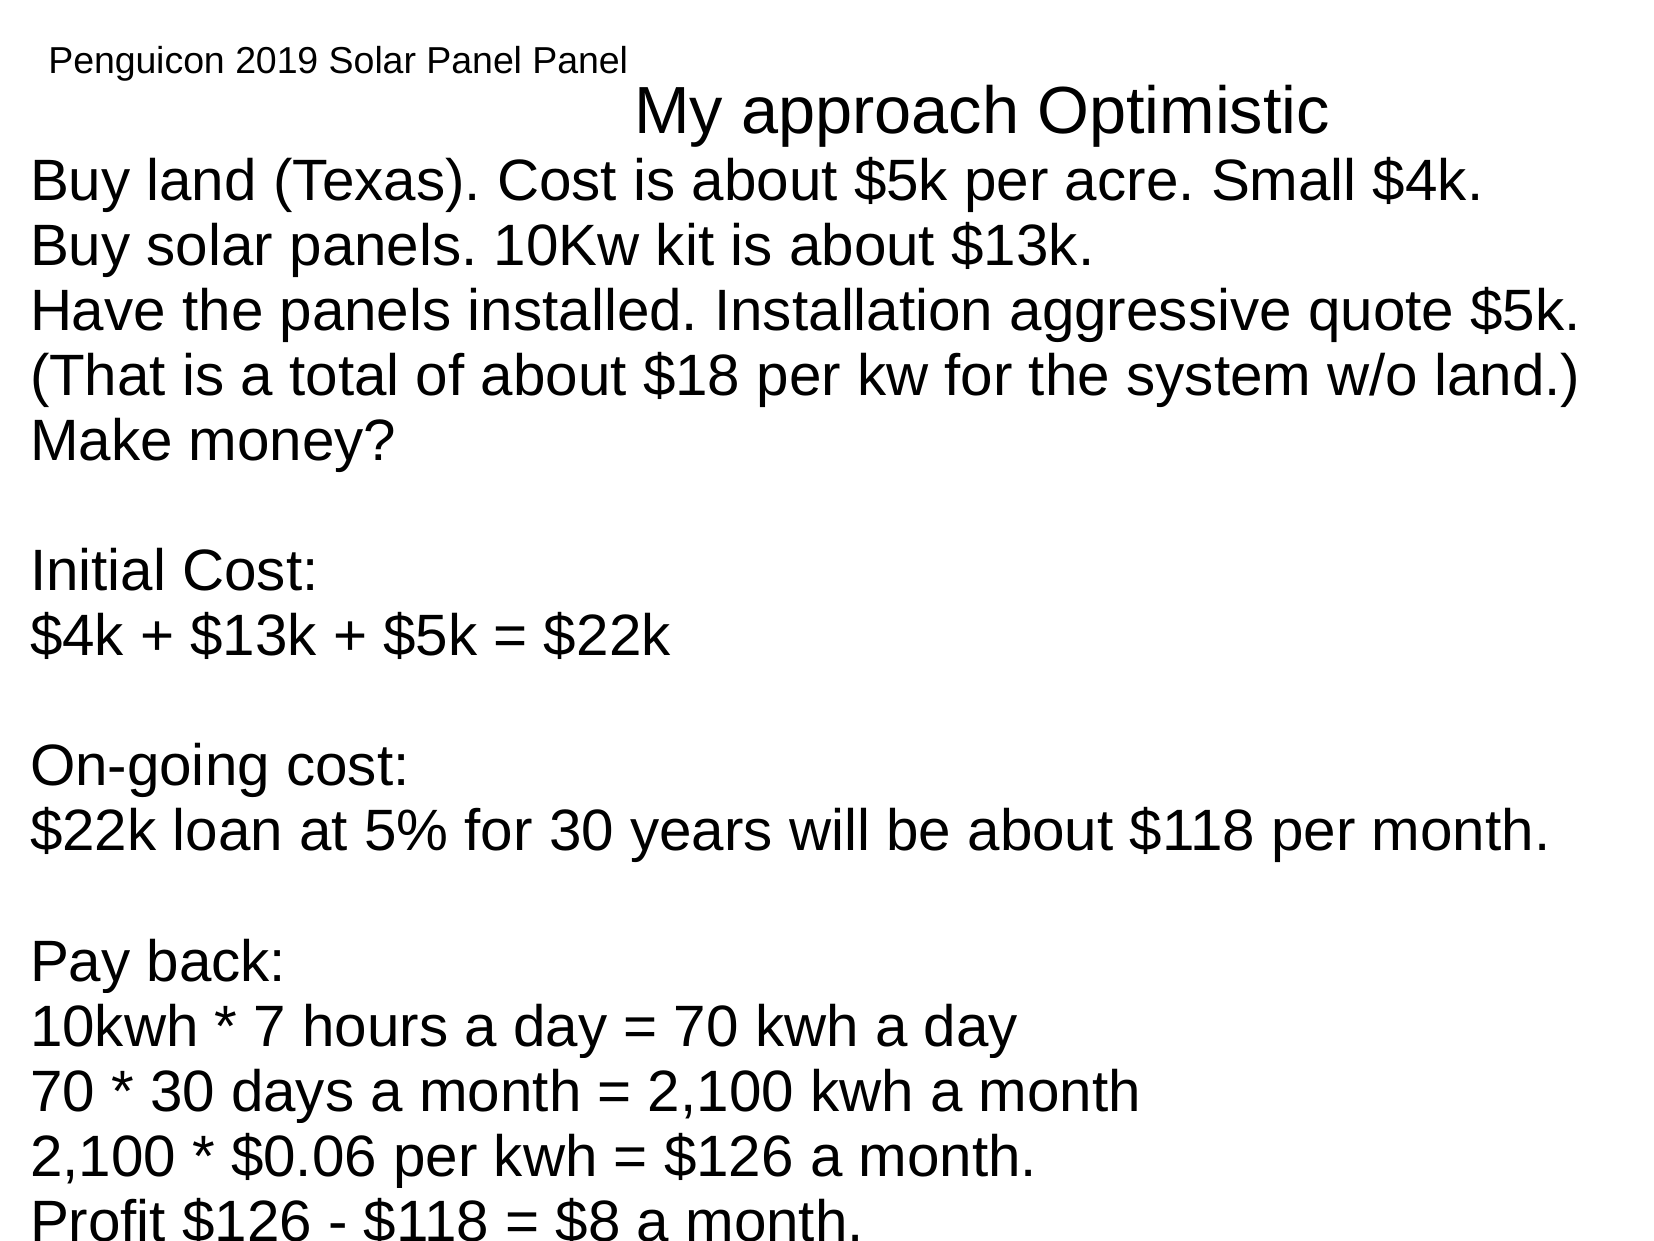

# My approach Optimistic
Buy land (Texas). Cost is about $5k per acre. Small $4k.
Buy solar panels. 10Kw kit is about $13k.
Have the panels installed. Installation aggressive quote $5k.
(That is a total of about $18 per kw for the system w/o land.)
Make money?
Initial Cost:
$4k + $13k + $5k = $22k
On-going cost:
$22k loan at 5% for 30 years will be about $118 per month.
Pay back:
10kwh * 7 hours a day = 70 kwh a day
70 * 30 days a month = 2,100 kwh a month
2,100 * $0.06 per kwh = $126 a month.
Profit $126 - $118 = $8 a month.
Penguicon 2019 Solar Panel Panel